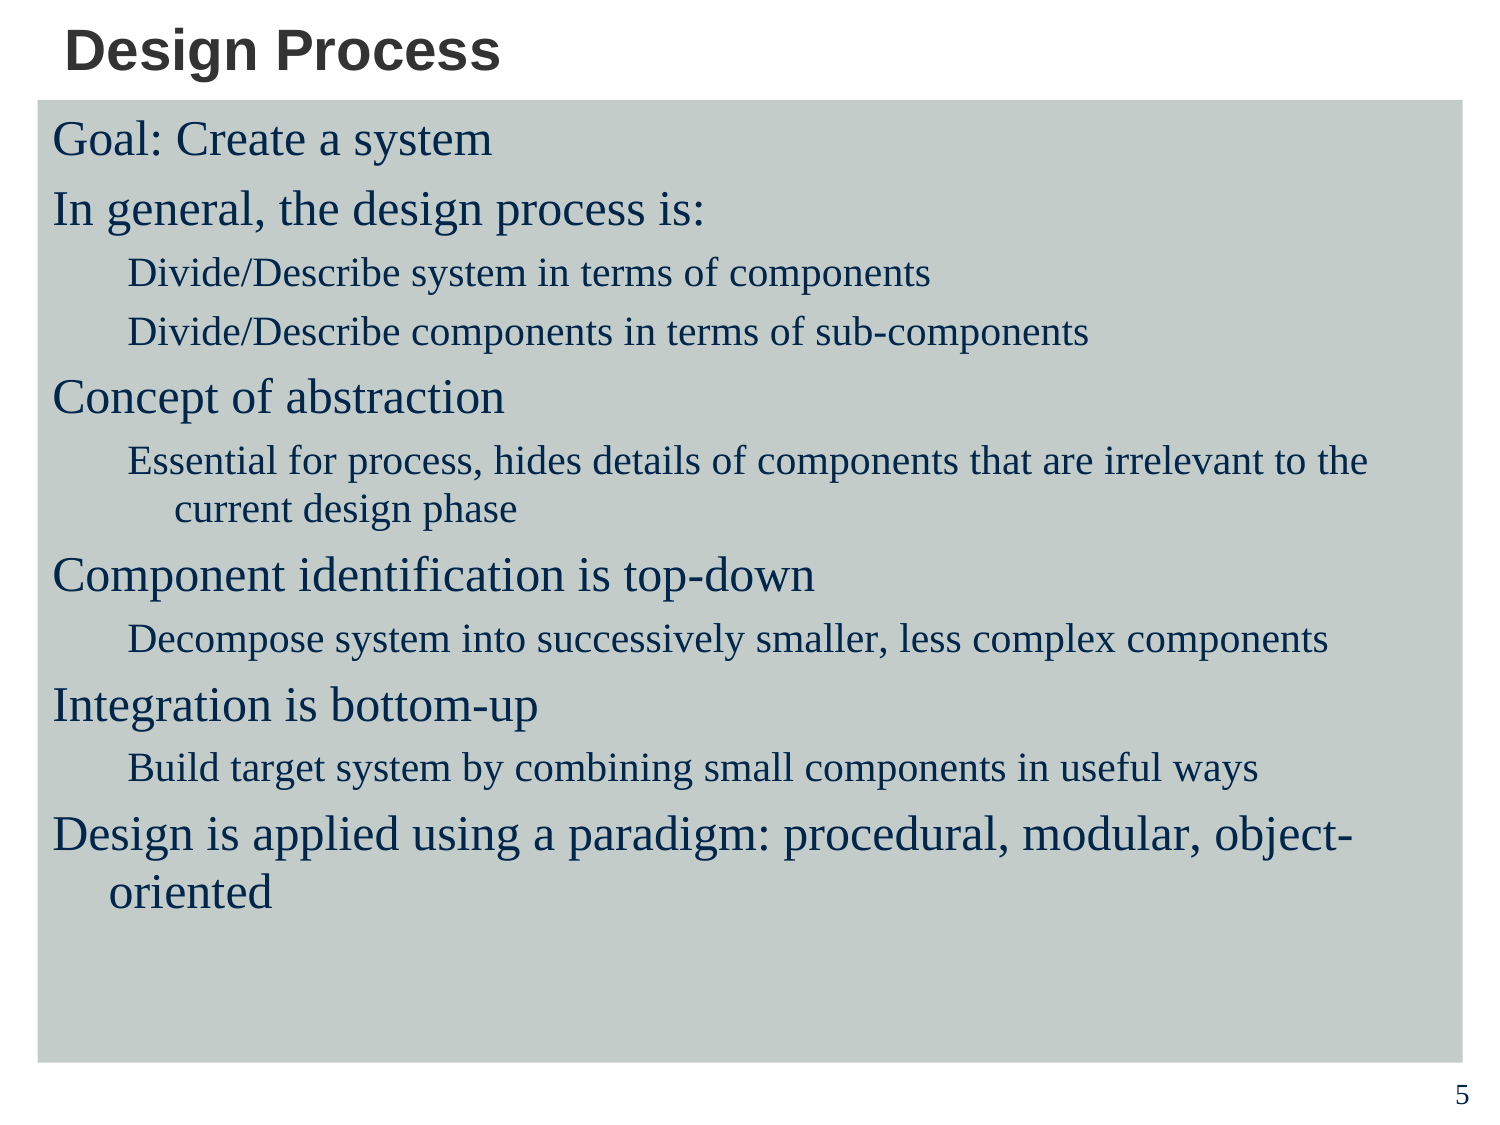

# Design Process
Goal: Create a system
In general, the design process is:
Divide/Describe system in terms of components
Divide/Describe components in terms of sub-components
Concept of abstraction
Essential for process, hides details of components that are irrelevant to the current design phase
Component identification is top-down
Decompose system into successively smaller, less complex components
Integration is bottom-up
Build target system by combining small components in useful ways
Design is applied using a paradigm: procedural, modular, object-oriented